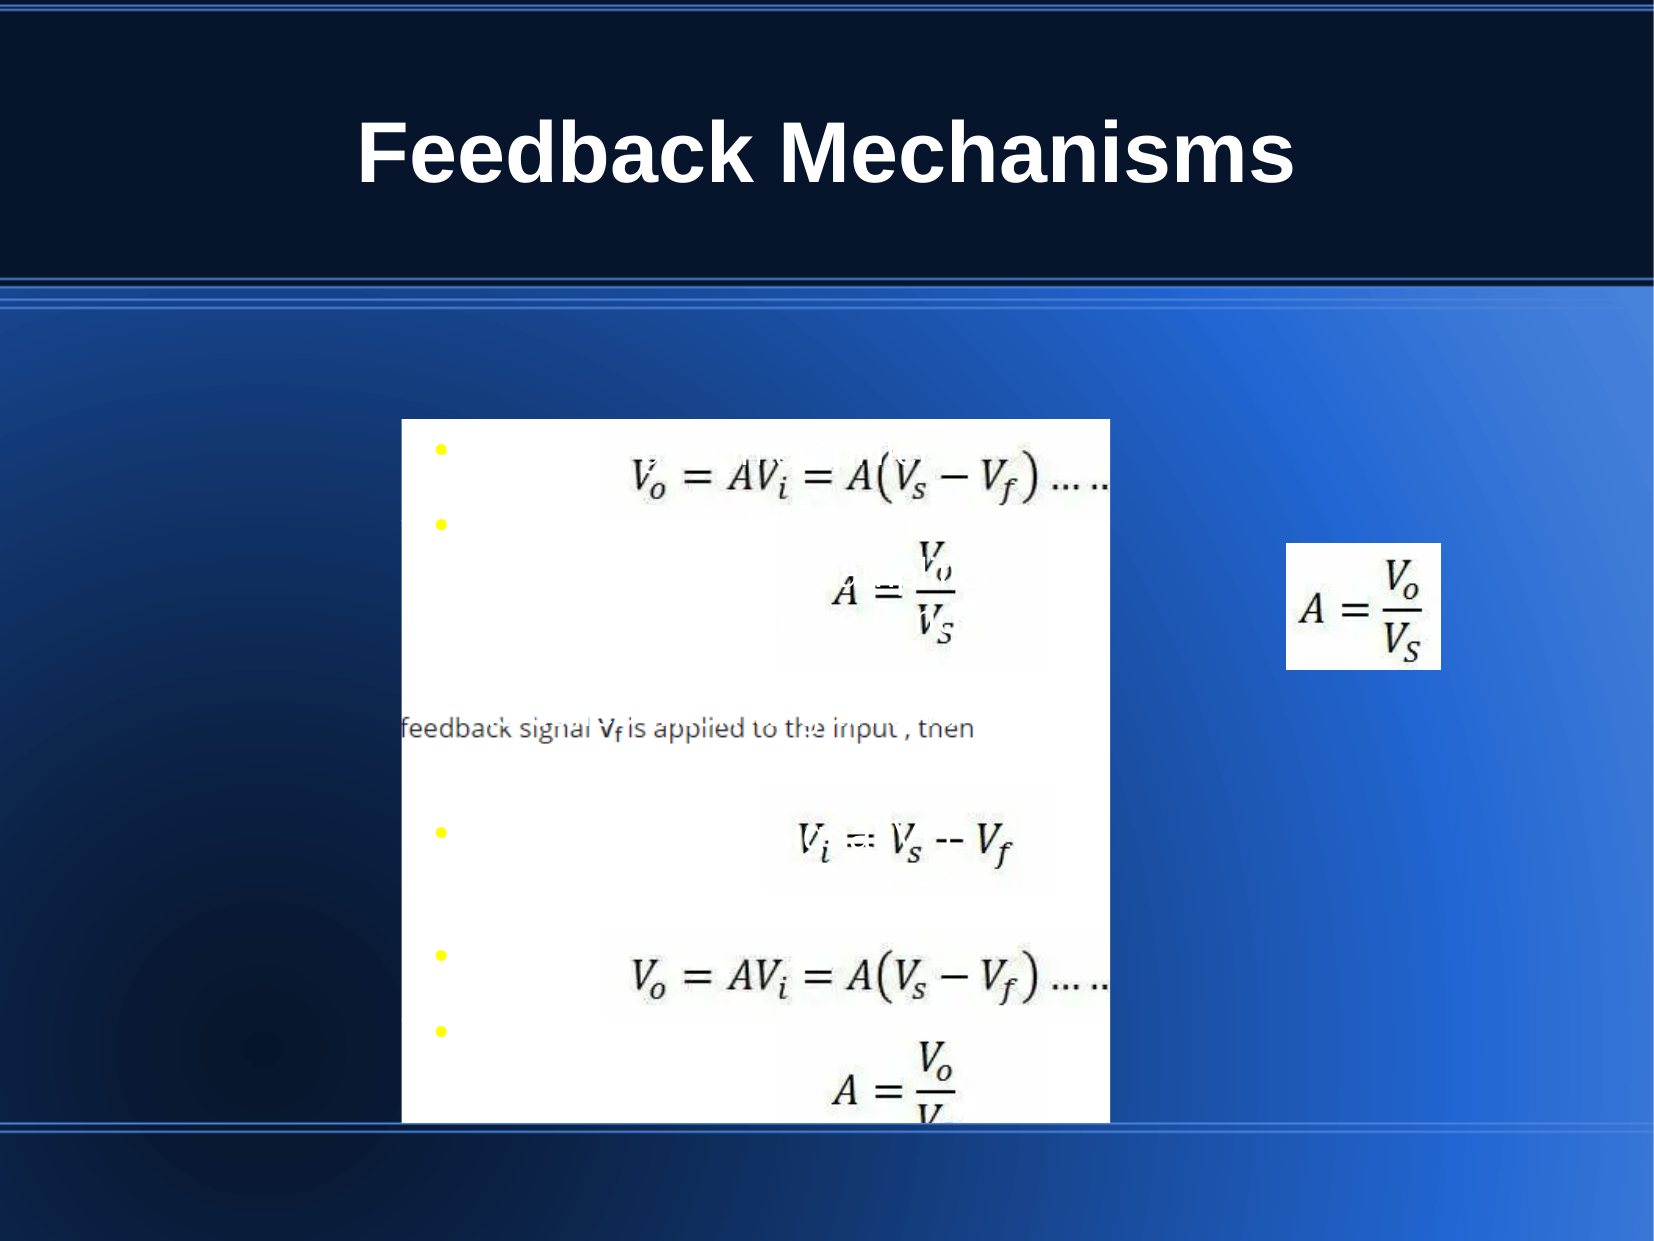

# Feedback Mechanisms
Voltage gain in amplifiers:
Consider a voltage series negative feedback amplifier as shown in fig. If there is no feedback then the voltage gain is called internal gain and is given by:
If the feedback signal Vf is applied to the input , then